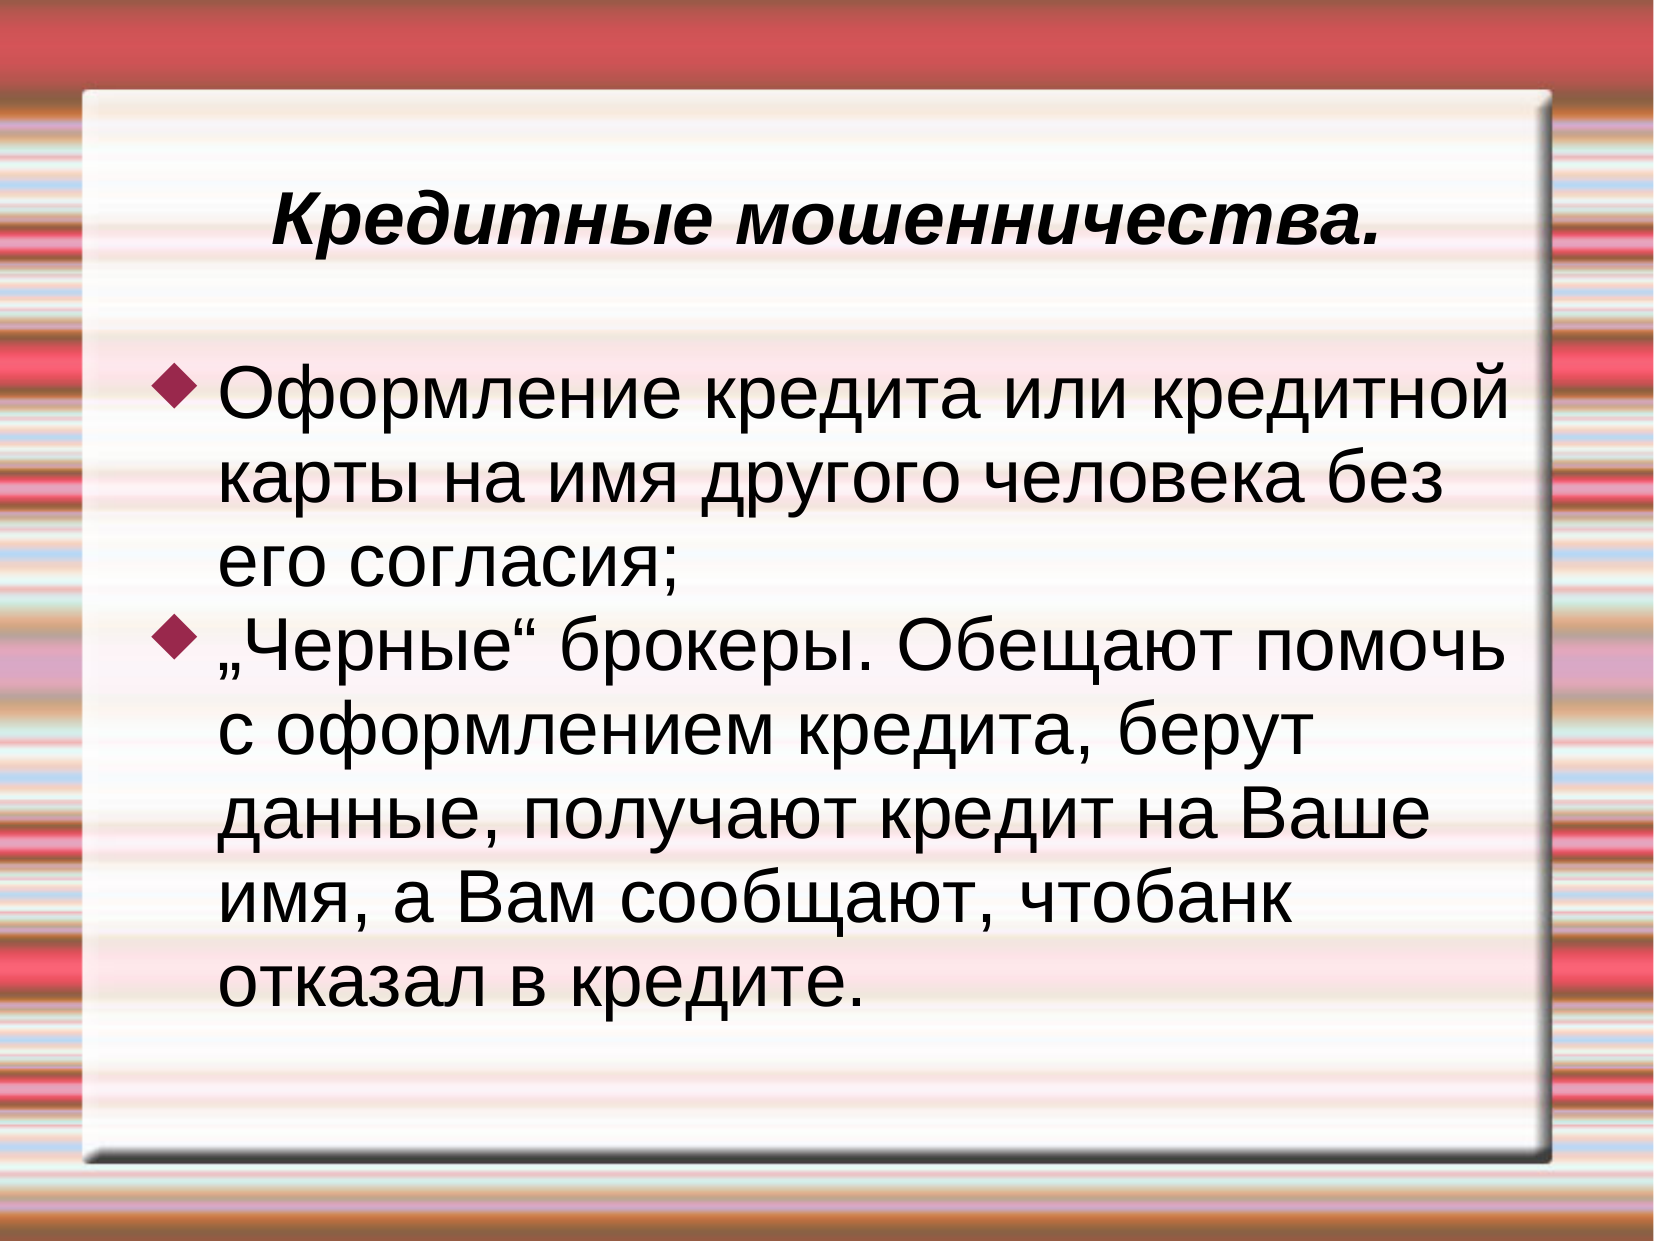

# Кредитные мошенничества.
Оформление кредита или кредитной карты на имя другого человека без его согласия;
„Черные“ брокеры. Обещают помочь с оформлением кредита, берут данные, получают кредит на Ваше имя, а Вам сообщают, чтобанк отказал в кредите.